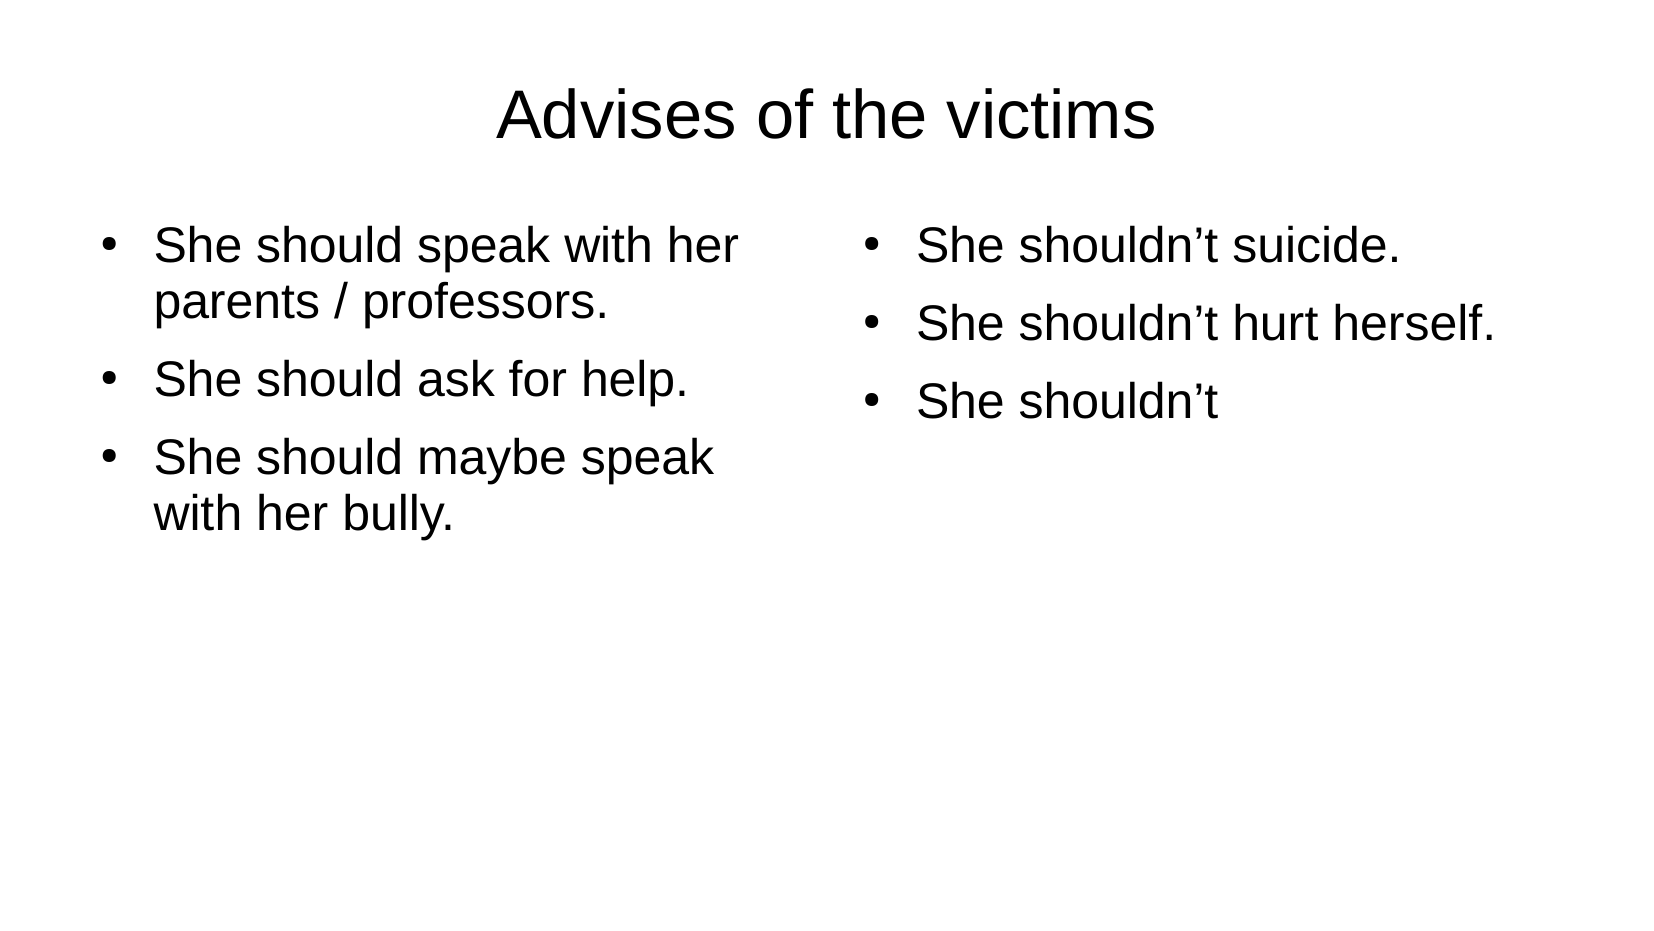

# Advises of the victims
She should speak with her parents / professors.
She should ask for help.
She should maybe speak with her bully.
She shouldn’t suicide.
She shouldn’t hurt herself.
She shouldn’t